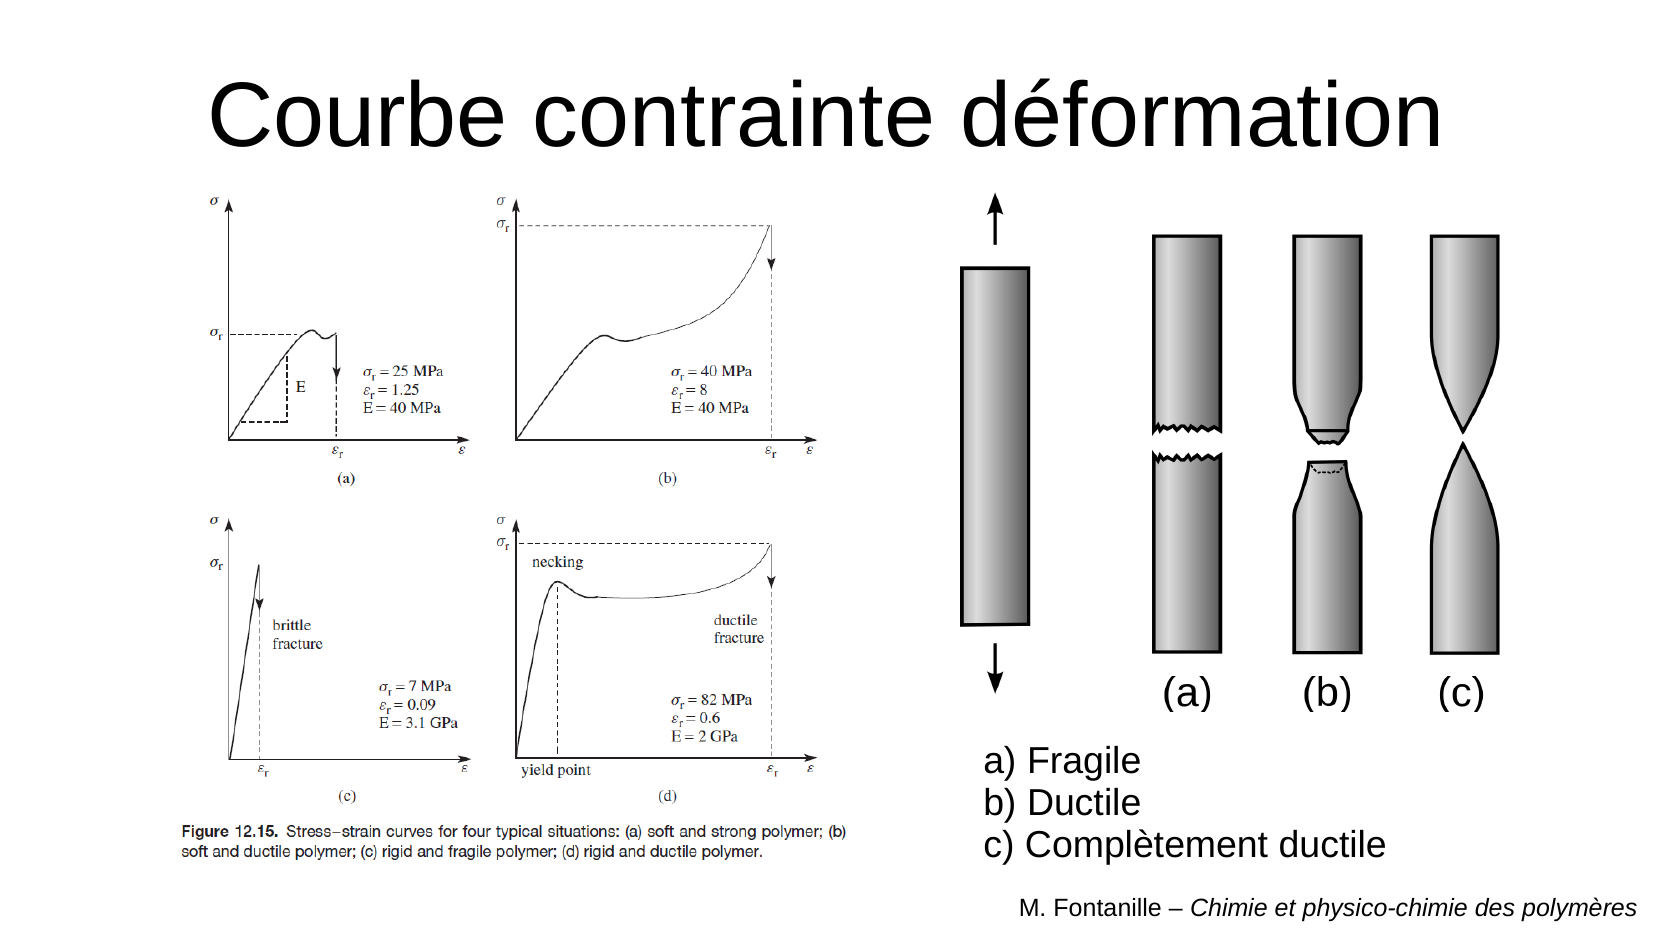

# Courbe contrainte déformation
a) Fragile
b) Ductile
c) Complètement ductile
M. Fontanille – Chimie et physico-chimie des polymères